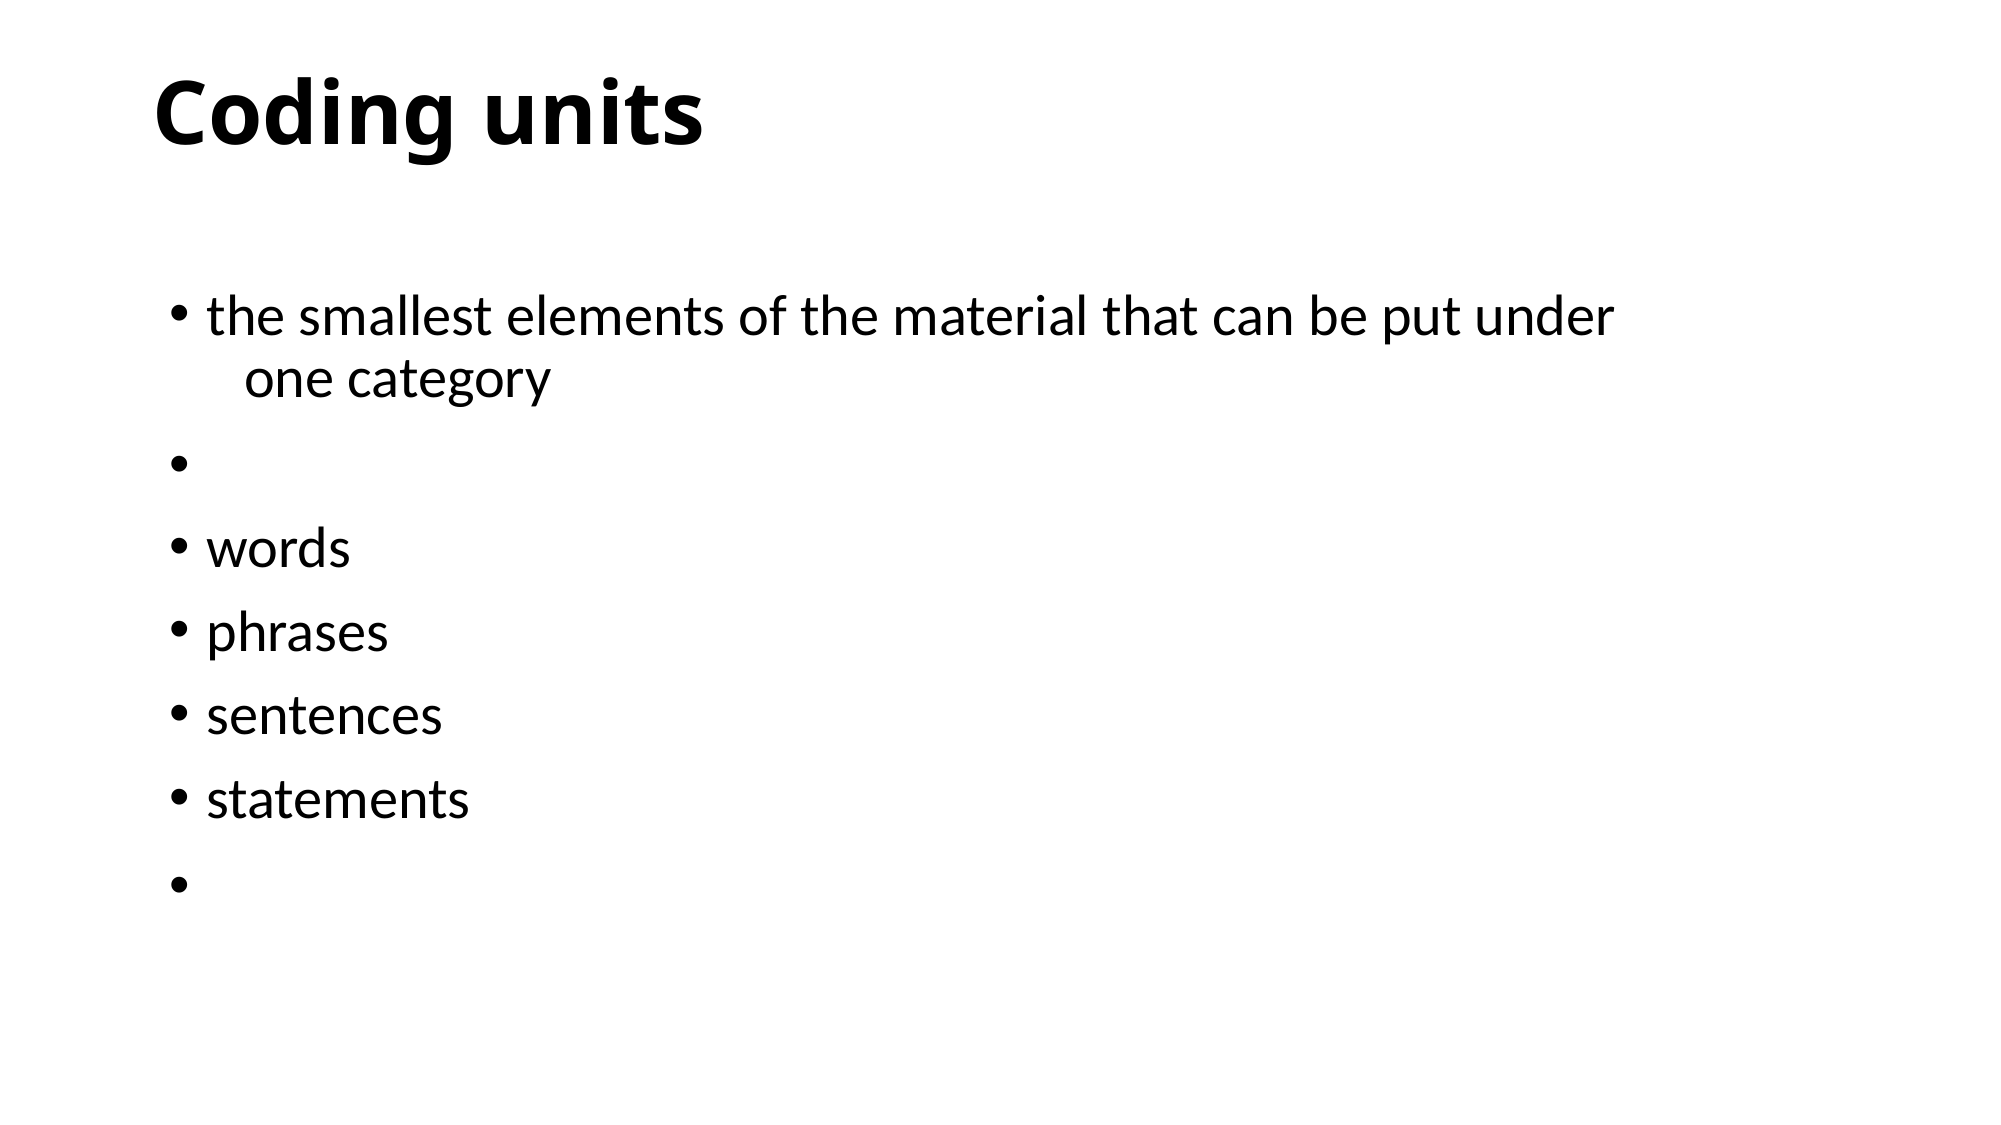

# Coding units
the smallest elements of the material that can be put under one category
words
phrases
sentences
statements